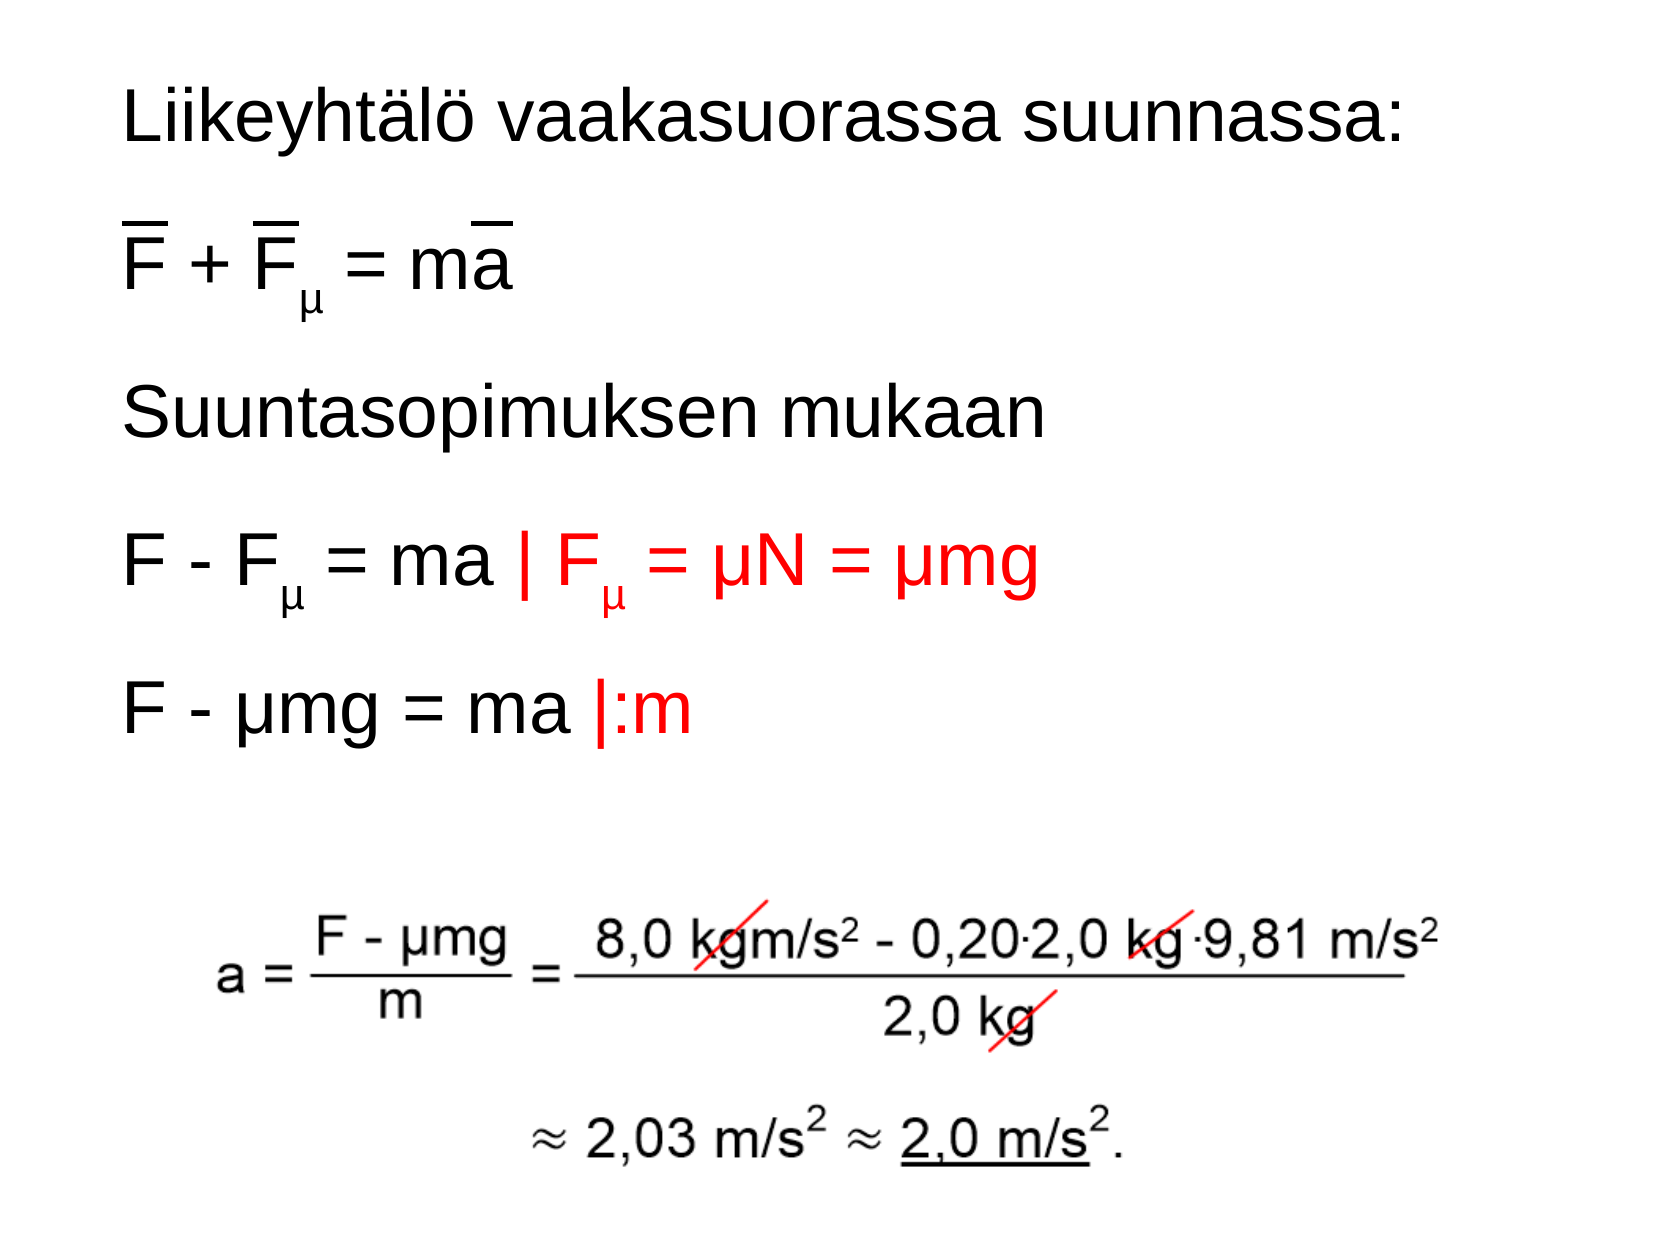

Liikeyhtälö vaakasuorassa suunnassa:
F + Fµ = ma
Suuntasopimuksen mukaan
F - Fµ = ma | Fµ = μN = μmg
F - μmg = ma |:m